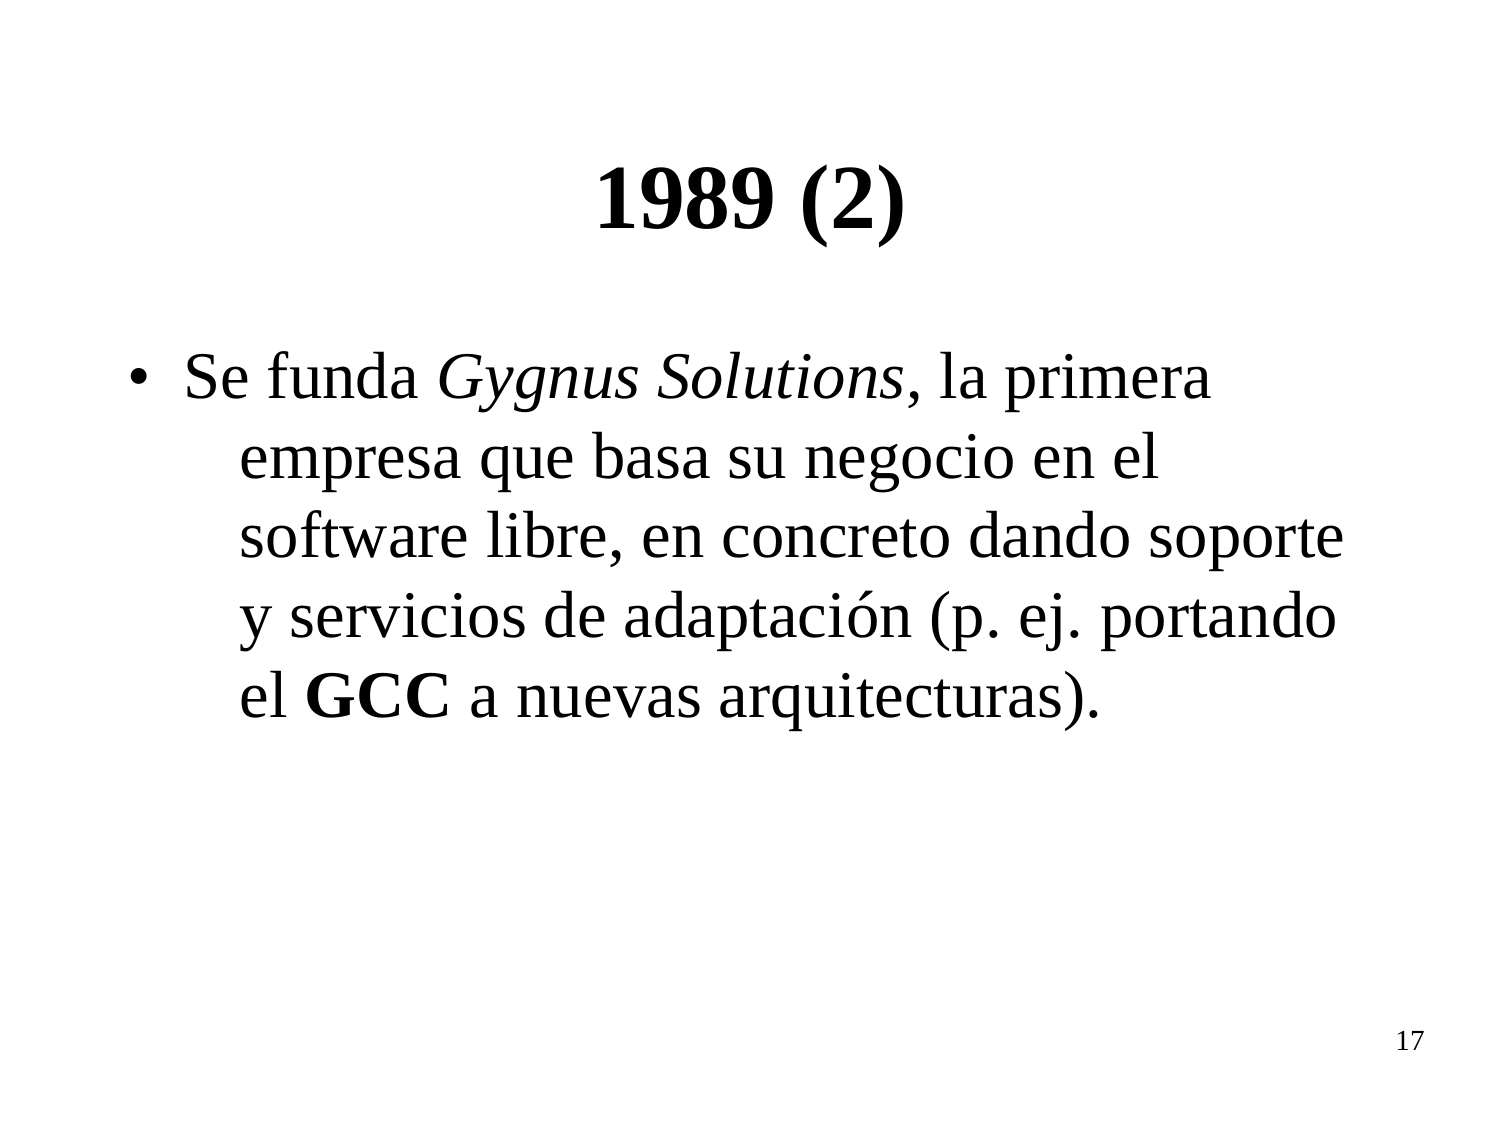

# 1989 (2)
Se funda Gygnus Solutions, la primera empresa que basa su negocio en el software libre, en concreto dando soporte y servicios de adaptación (p. ej. portando el GCC a nuevas arquitecturas).
17